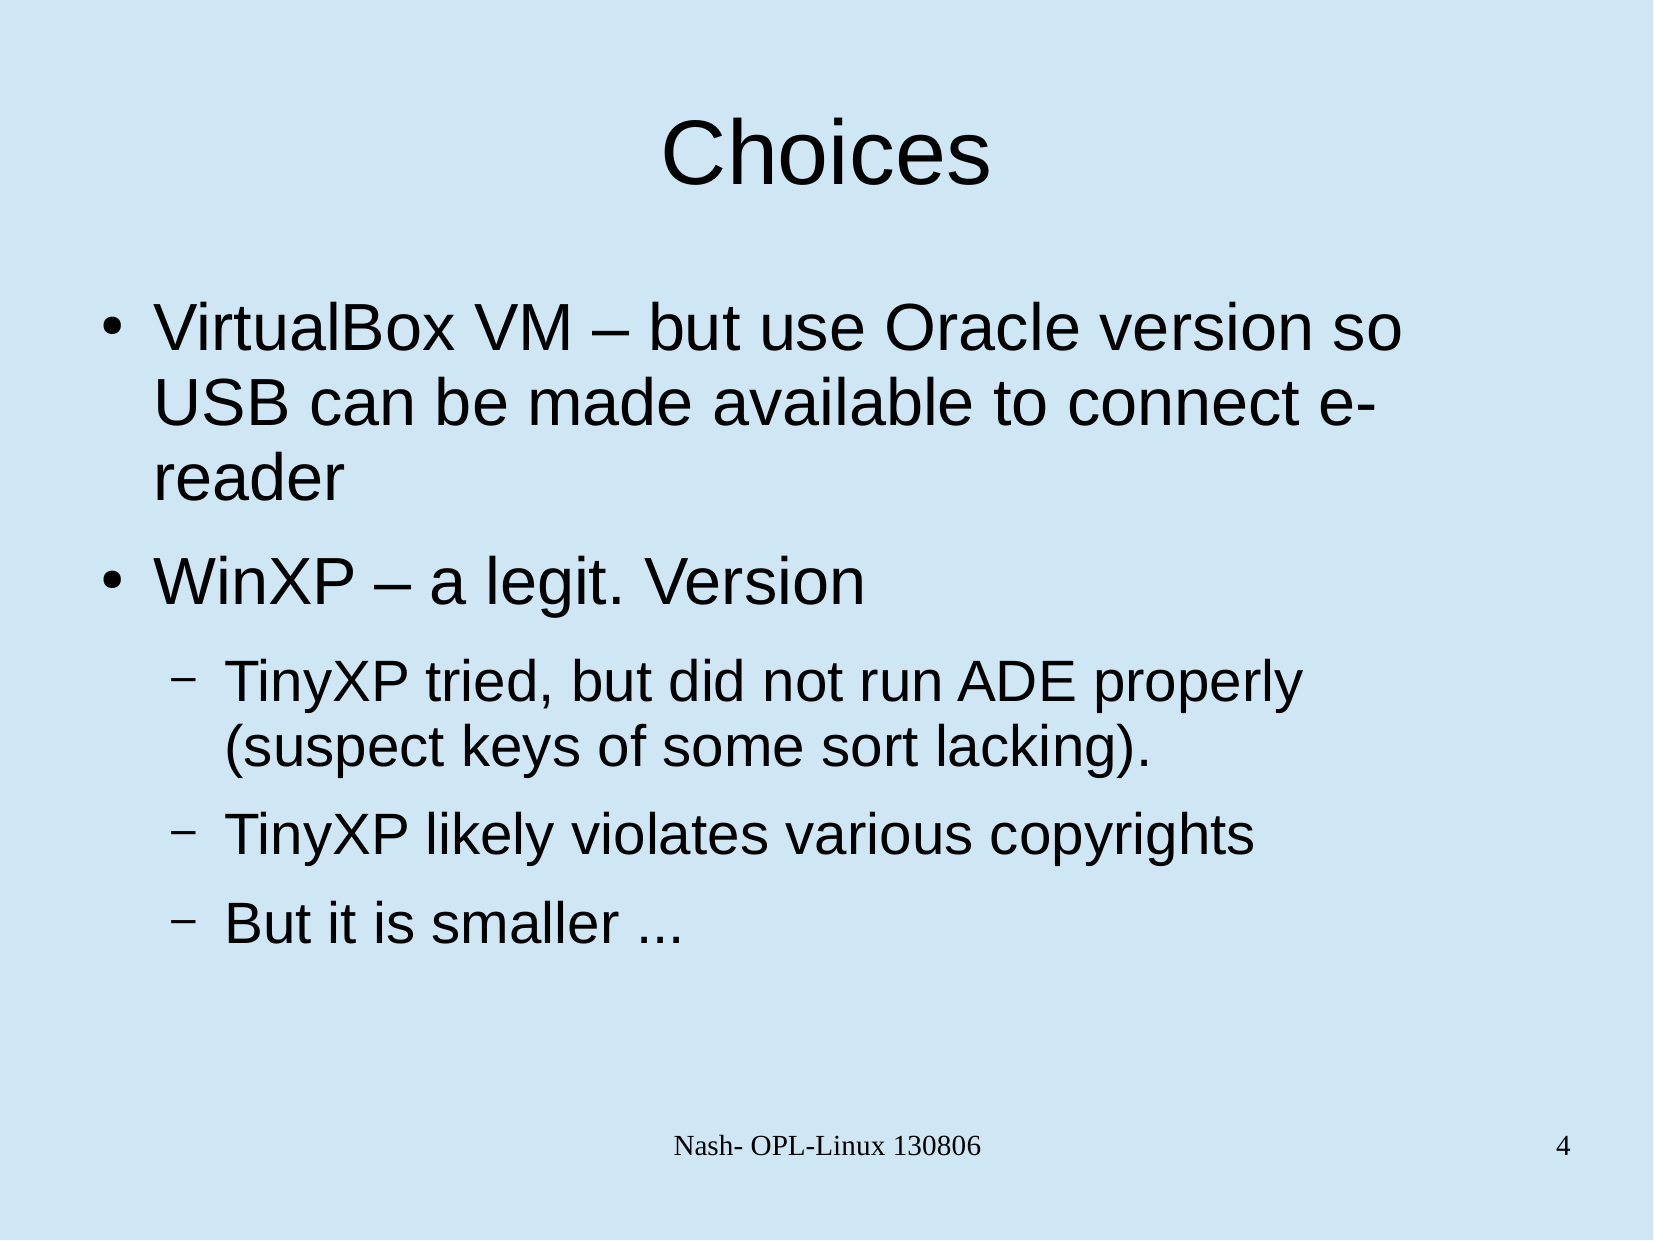

# Choices
VirtualBox VM – but use Oracle version so USB can be made available to connect e-reader
WinXP – a legit. Version
TinyXP tried, but did not run ADE properly (suspect keys of some sort lacking).
TinyXP likely violates various copyrights
But it is smaller ...
4